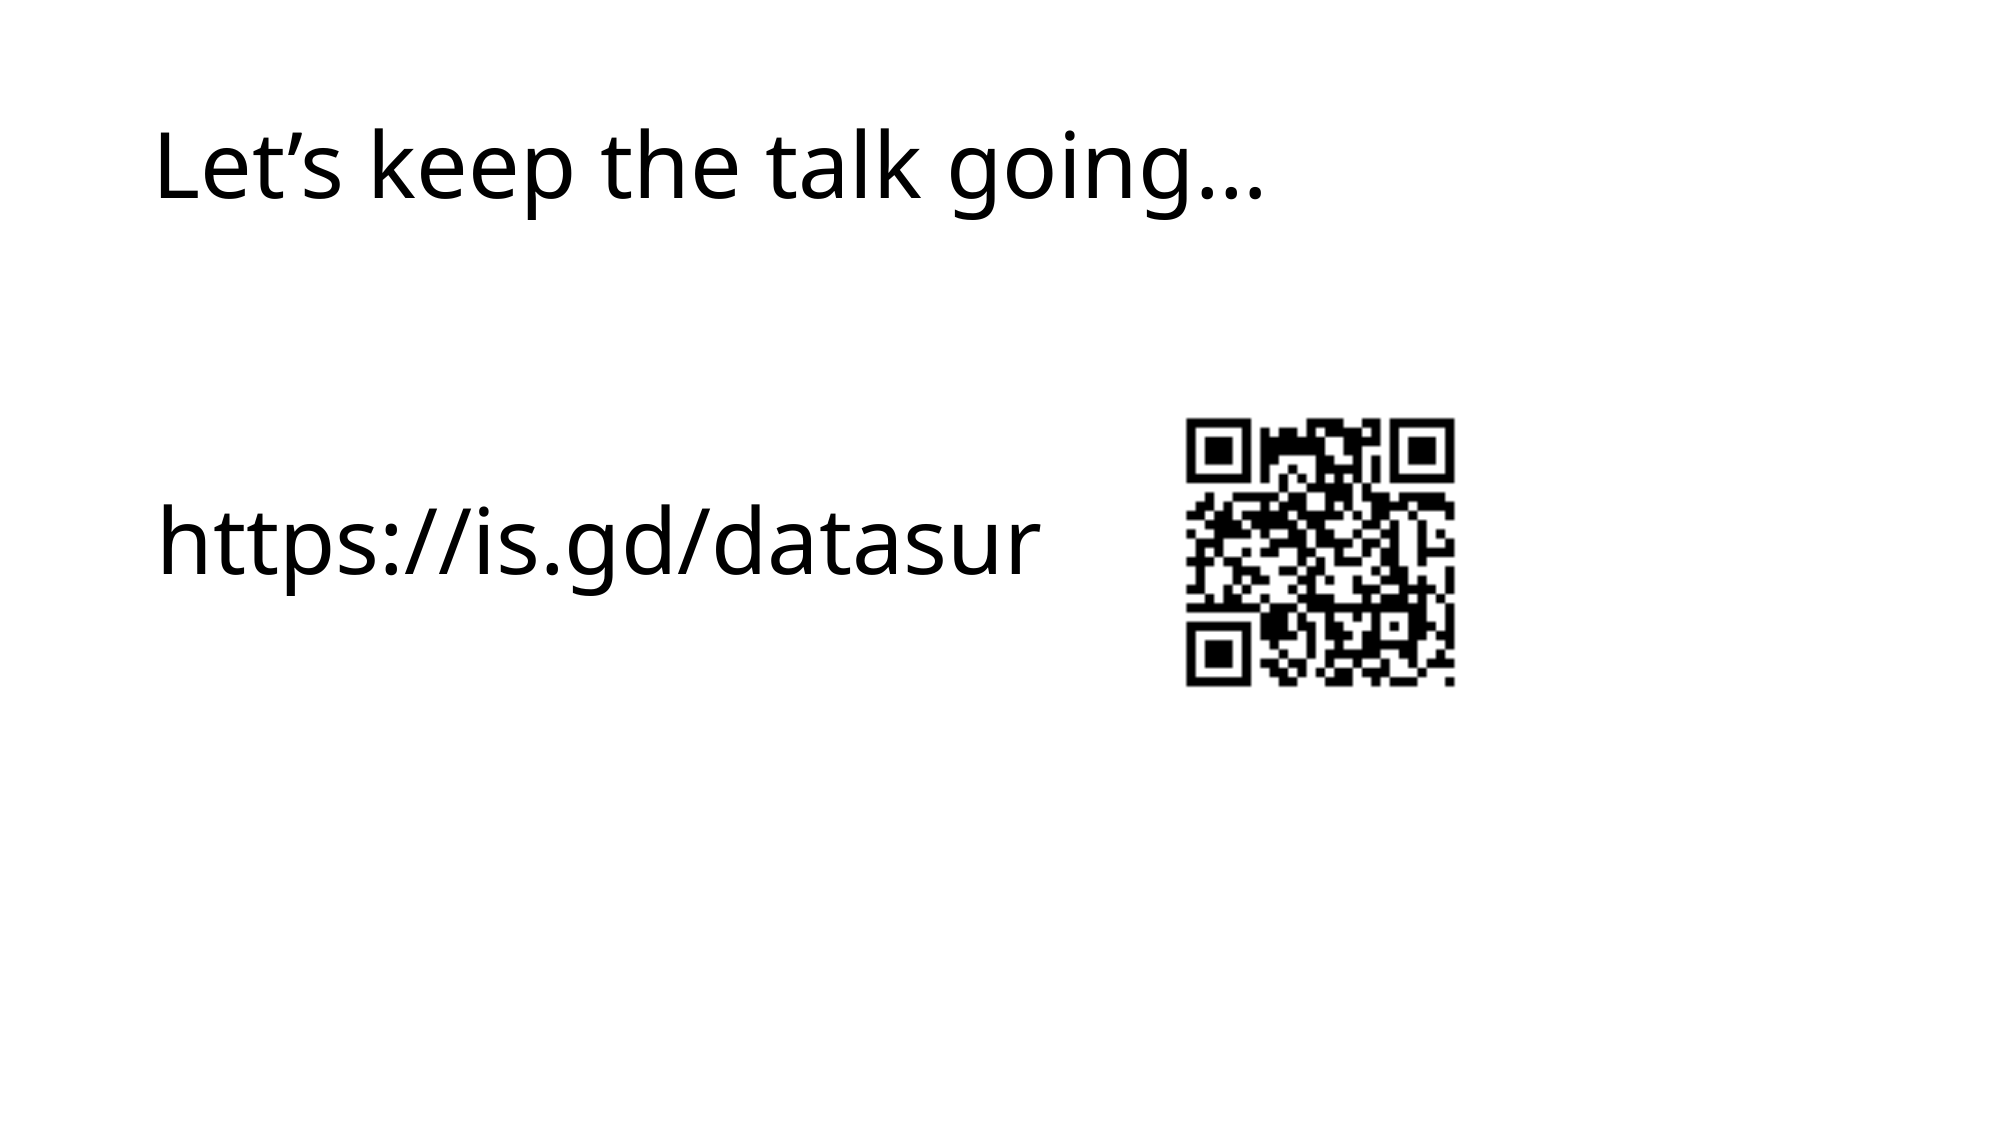

# Let’s keep the talk going…
https://is.gd/datasur